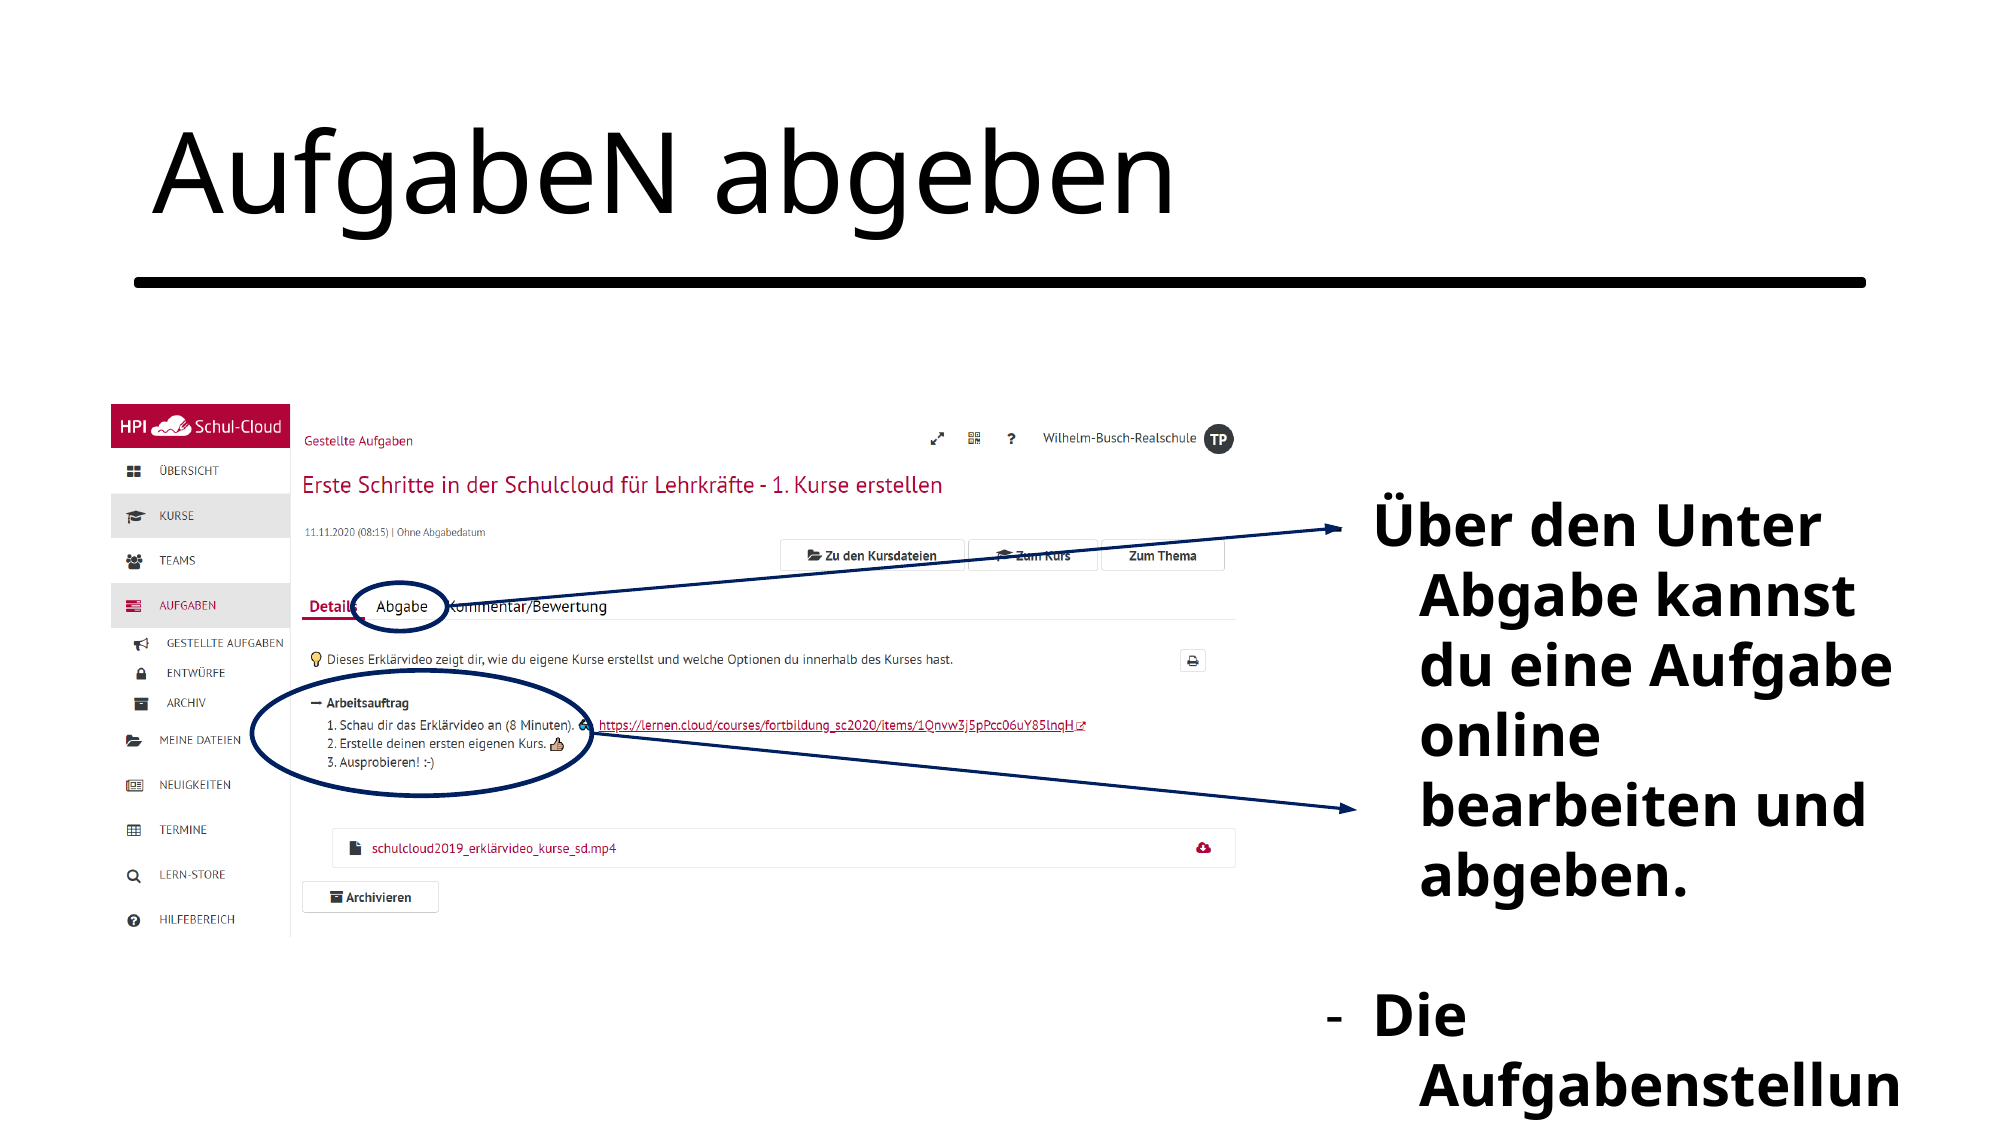

# AufgabeN abgeben
Über den Unter Abgabe kannst du eine Aufgabe online bearbeiten und abgeben.
Die Aufgabenstellung sagt dir, was du zu tun hast.